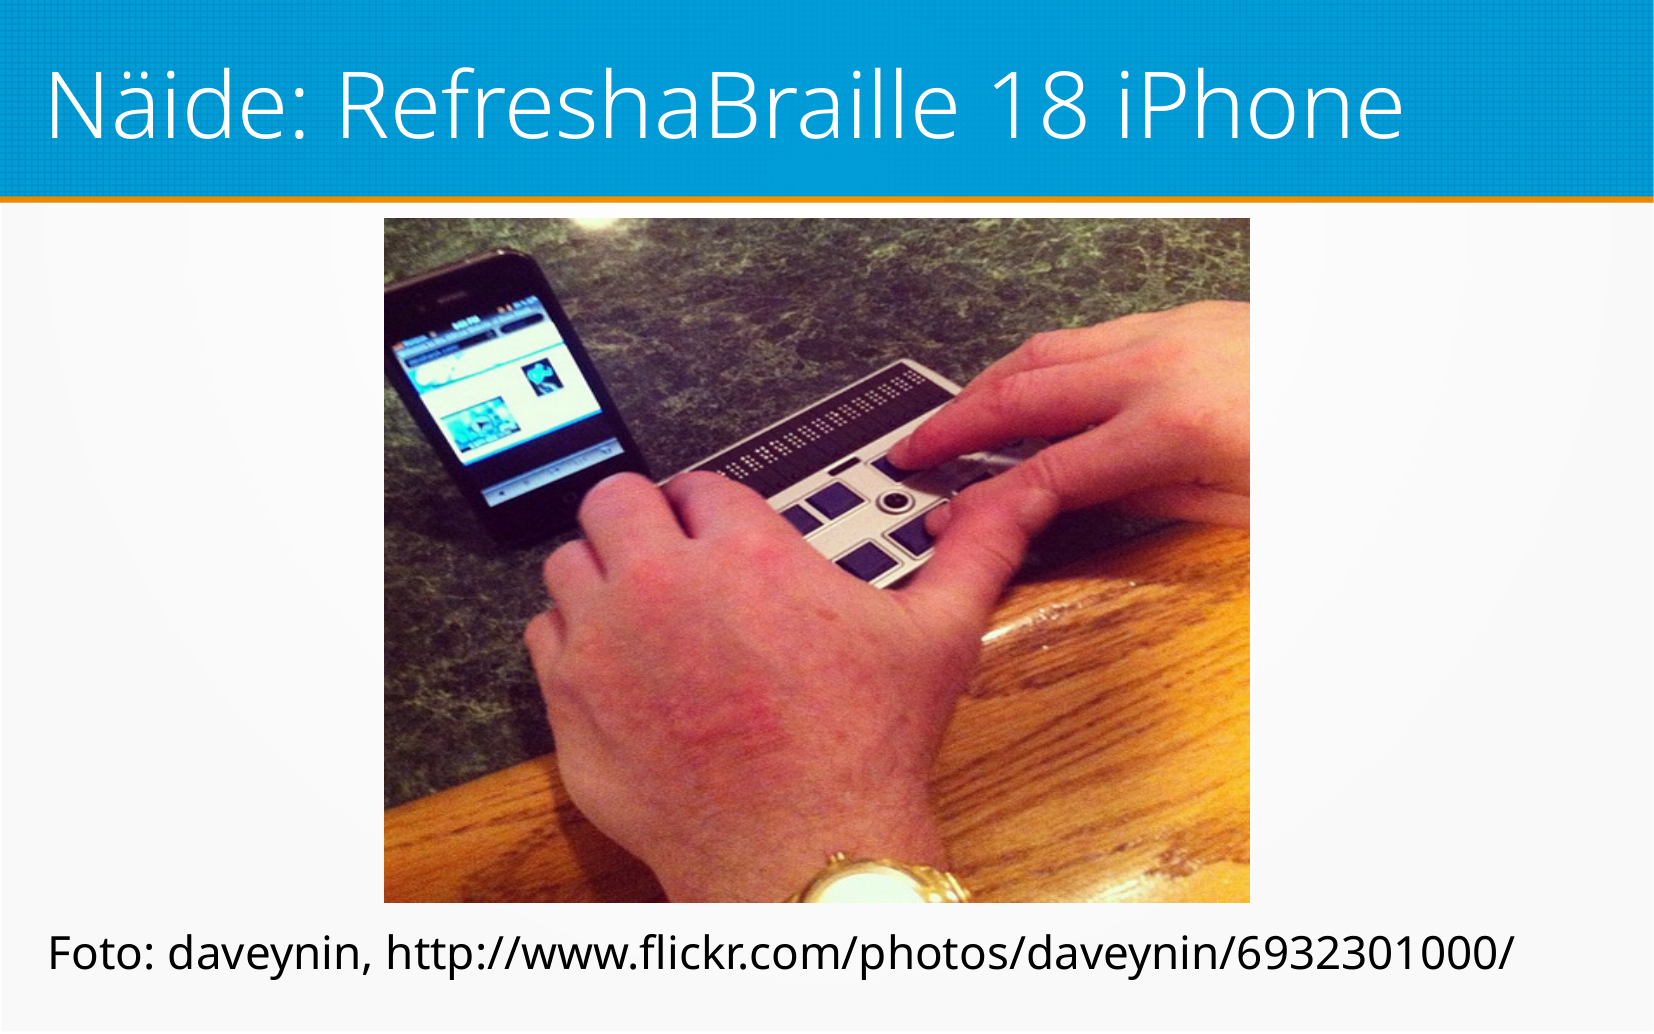

# Näide: RefreshaBraille 18 iPhone
Foto: daveynin, http://www.flickr.com/photos/daveynin/6932301000/